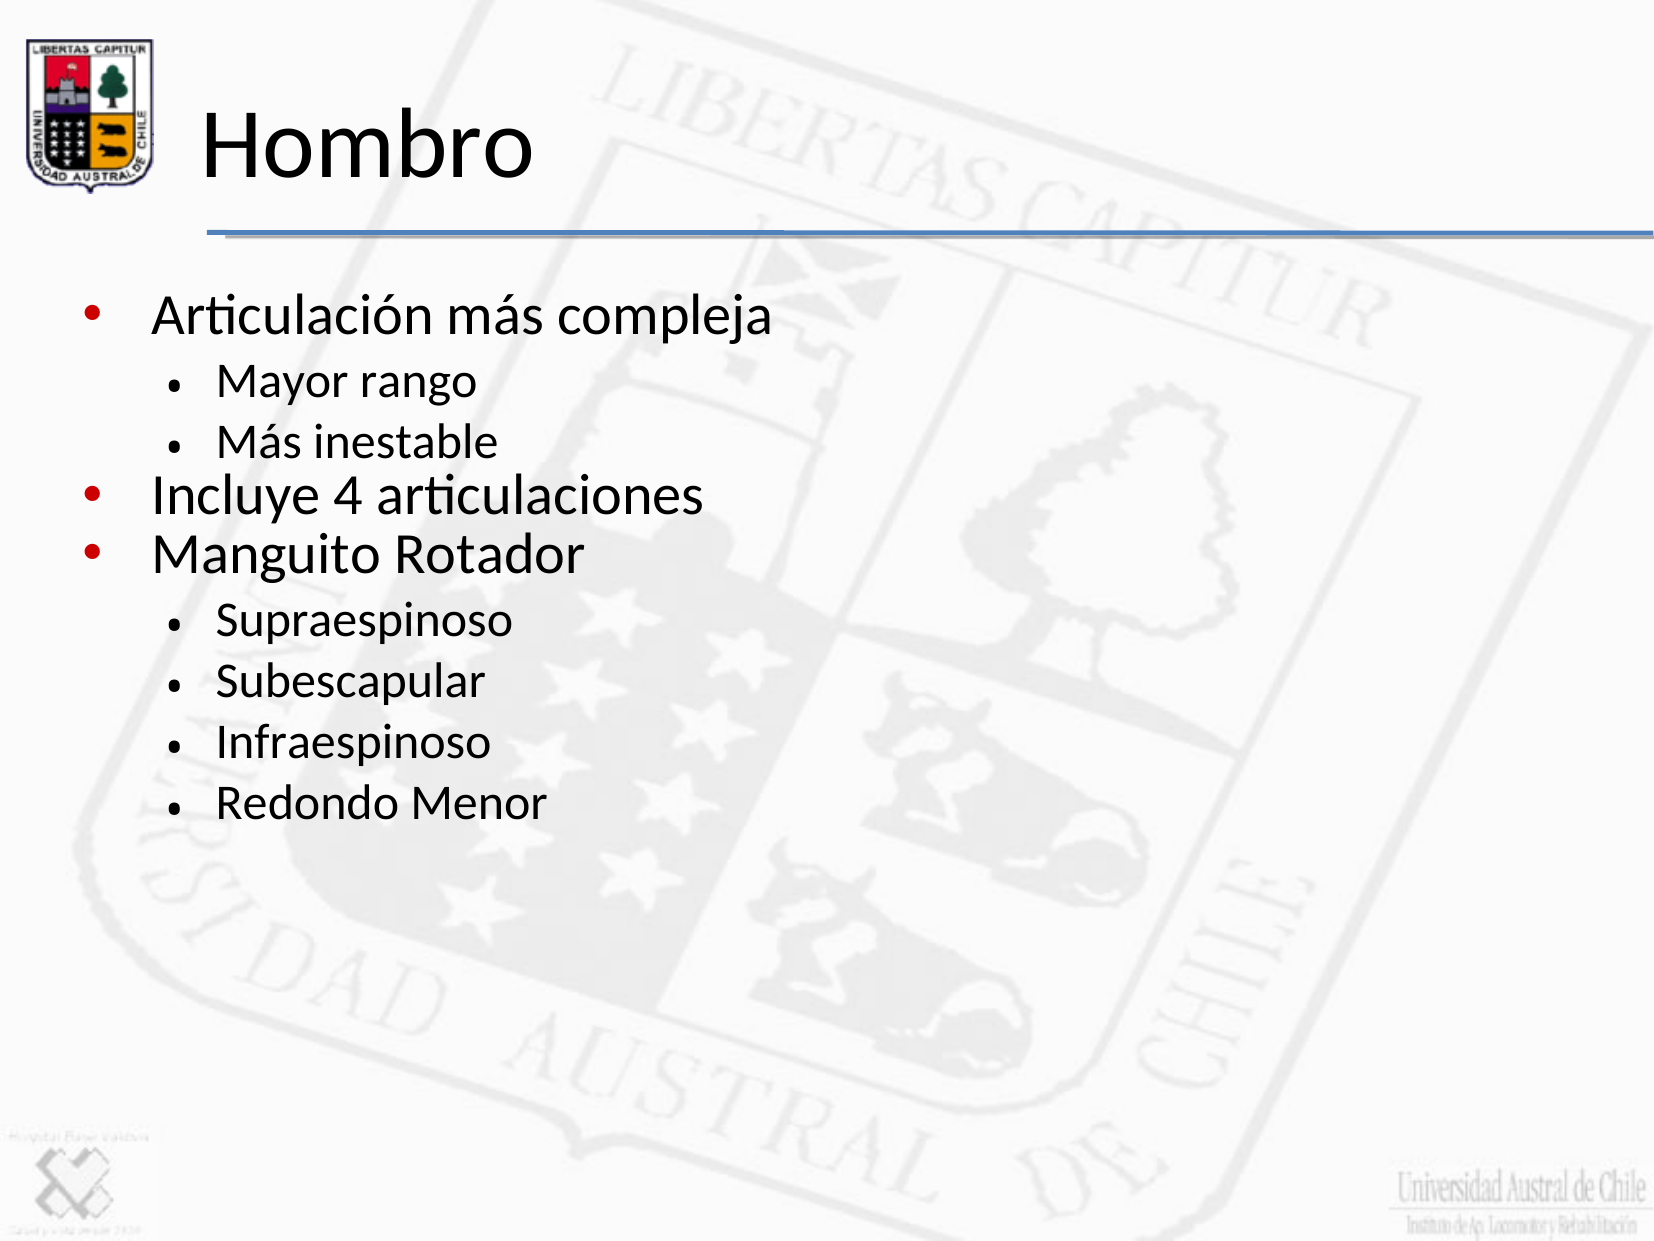

# Hombro
Articulación más compleja
Mayor rango
Más inestable
Incluye 4 articulaciones
Manguito Rotador
Supraespinoso
Subescapular
Infraespinoso
Redondo Menor